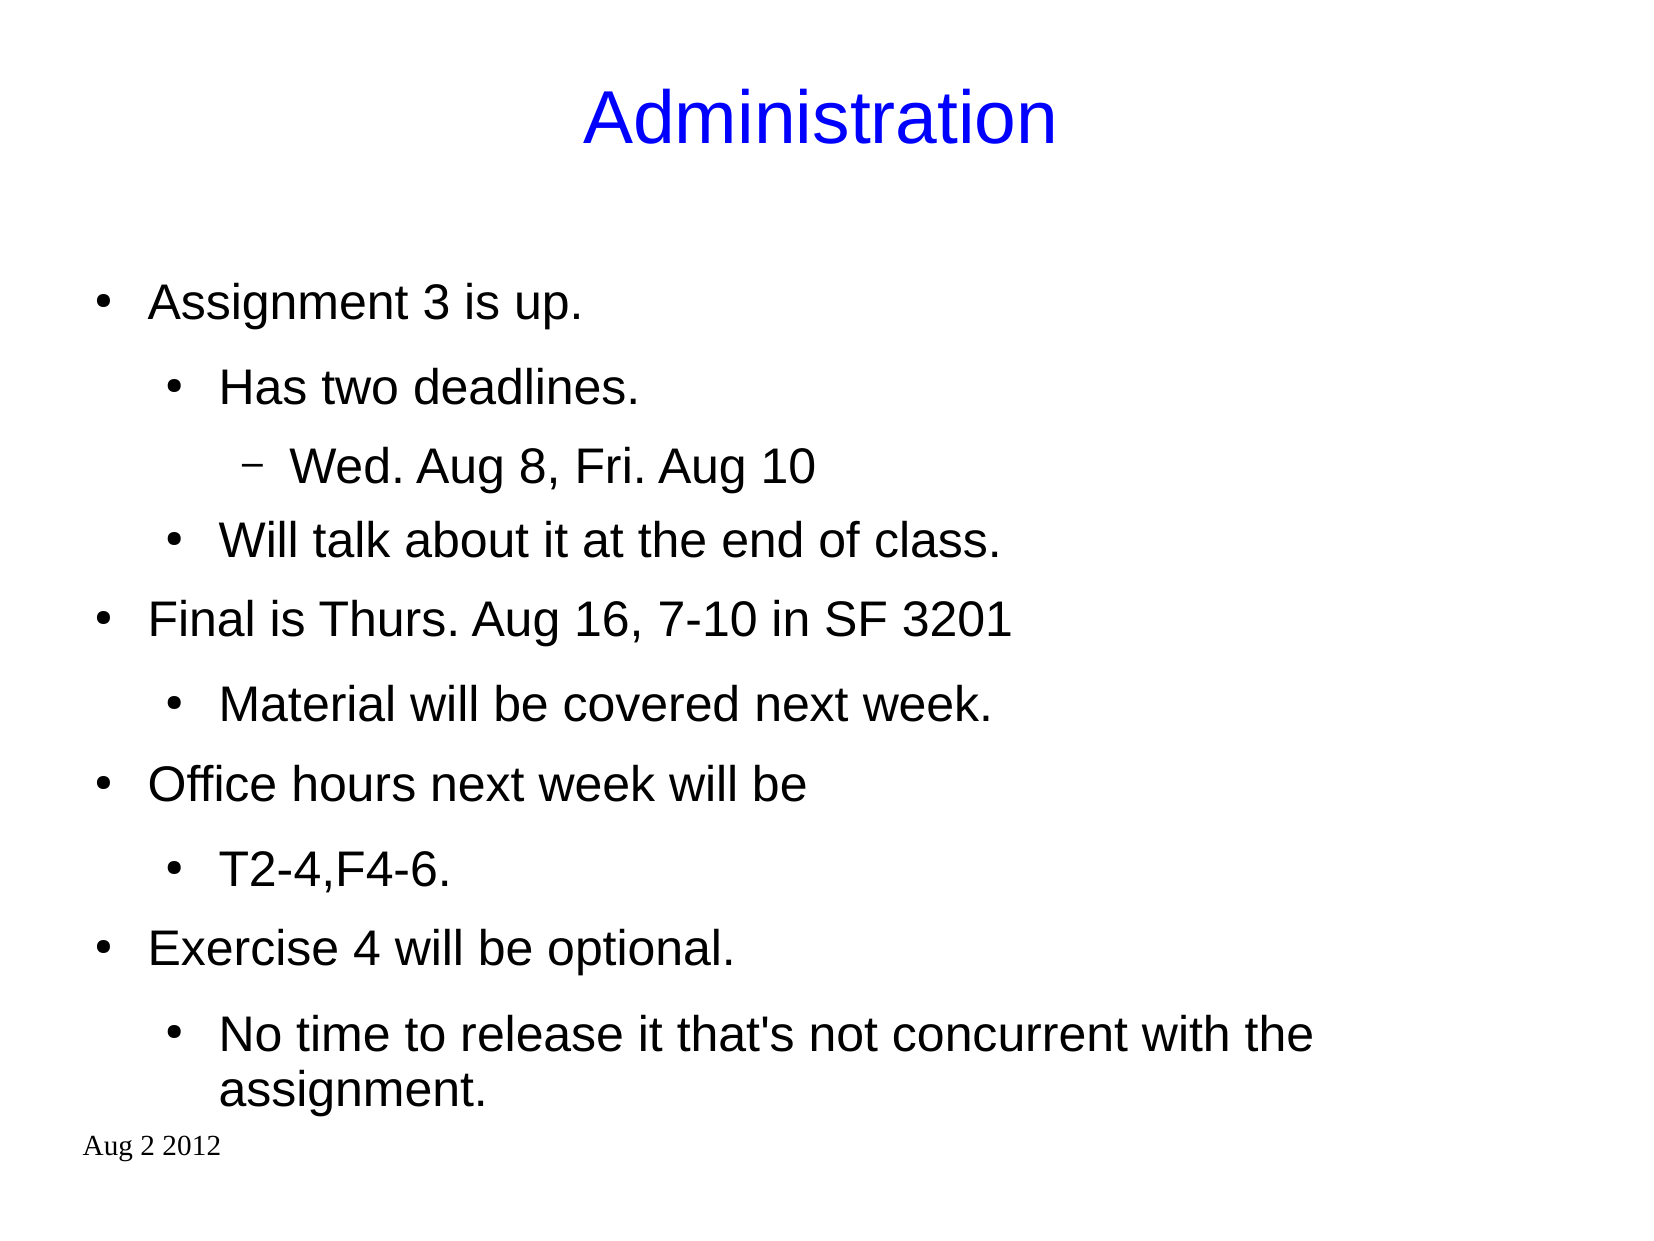

# Administration
Assignment 3 is up.
Has two deadlines.
Wed. Aug 8, Fri. Aug 10
Will talk about it at the end of class.
Final is Thurs. Aug 16, 7-10 in SF 3201
Material will be covered next week.
Office hours next week will be
T2-4,F4-6.
Exercise 4 will be optional.
No time to release it that's not concurrent with the assignment.
Aug 2 2012